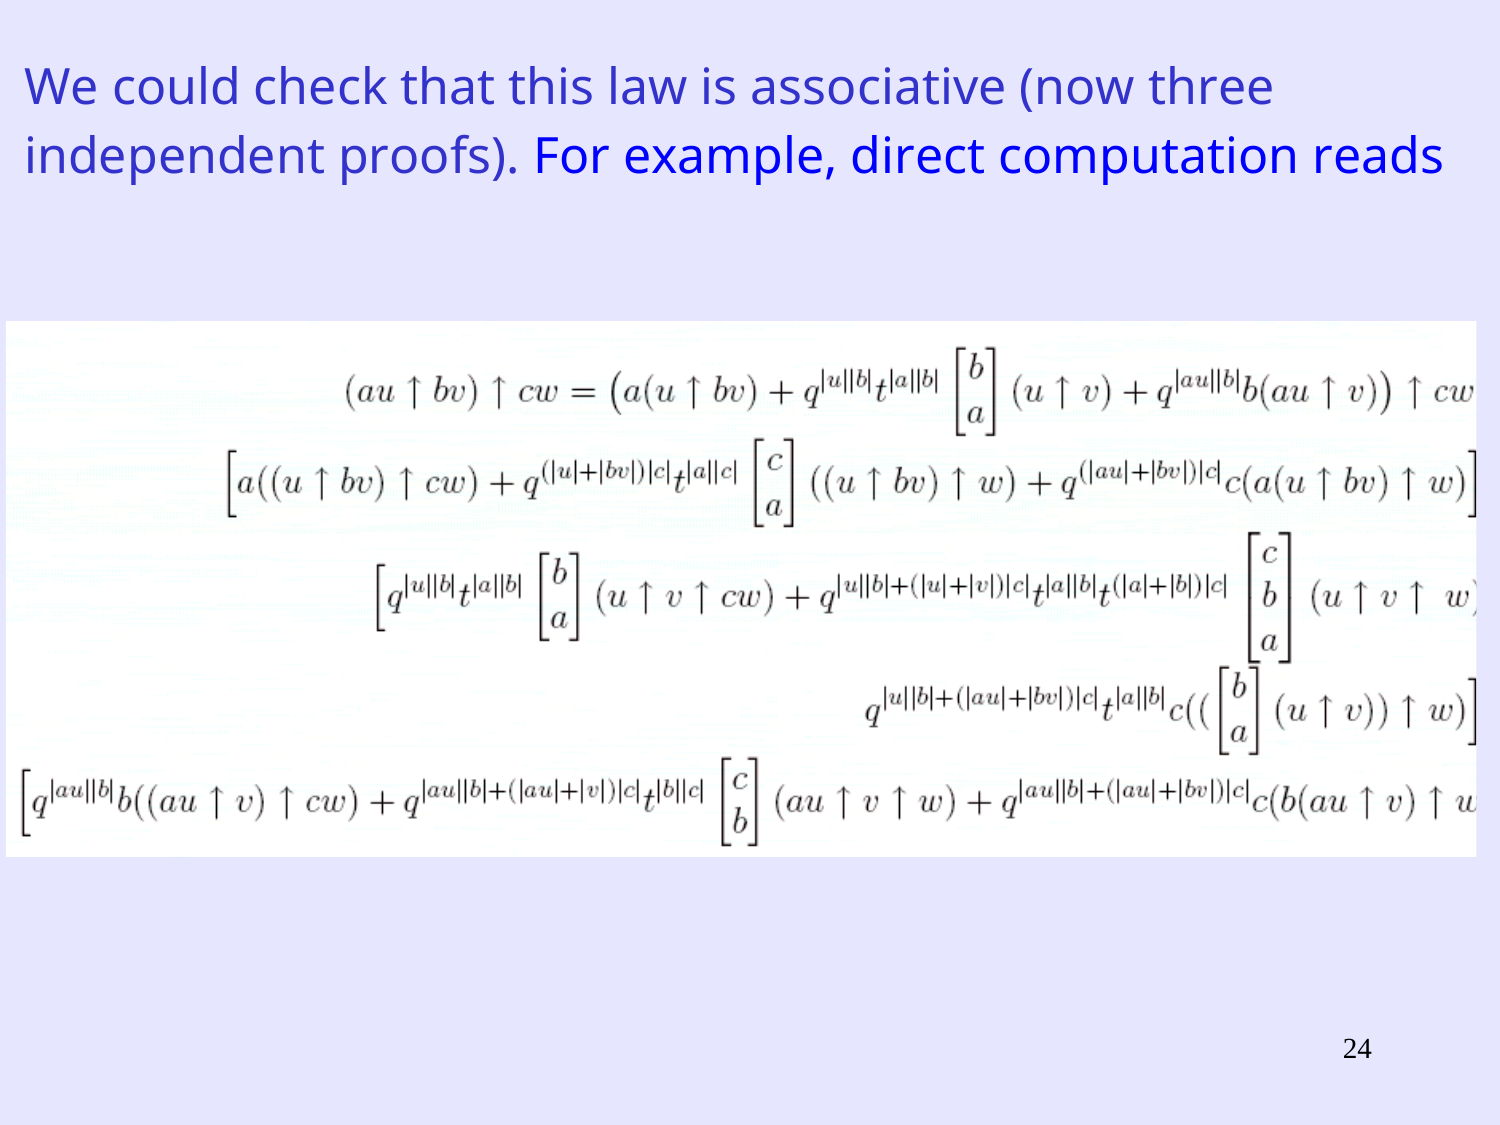

We could check that this law is associative (now three independent proofs). For example, direct computation reads
24